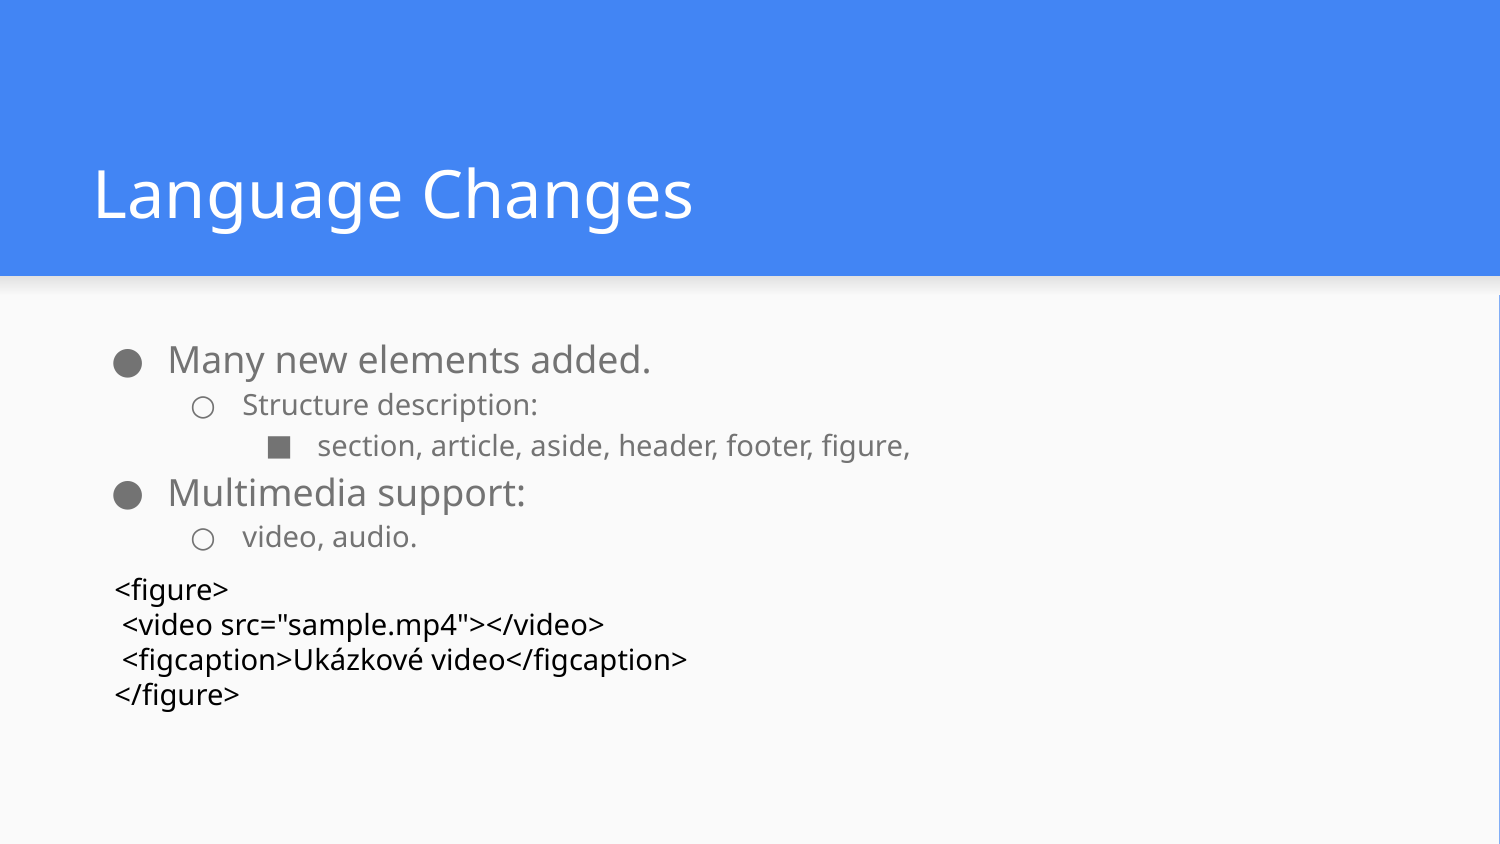

# Language Changes
Many new elements added.
Structure description:
section, article, aside, header, footer, figure,
Multimedia support:
video, audio.
<figure>
 <video src="sample.mp4"></video>
 <figcaption>Ukázkové video</figcaption>
</figure>